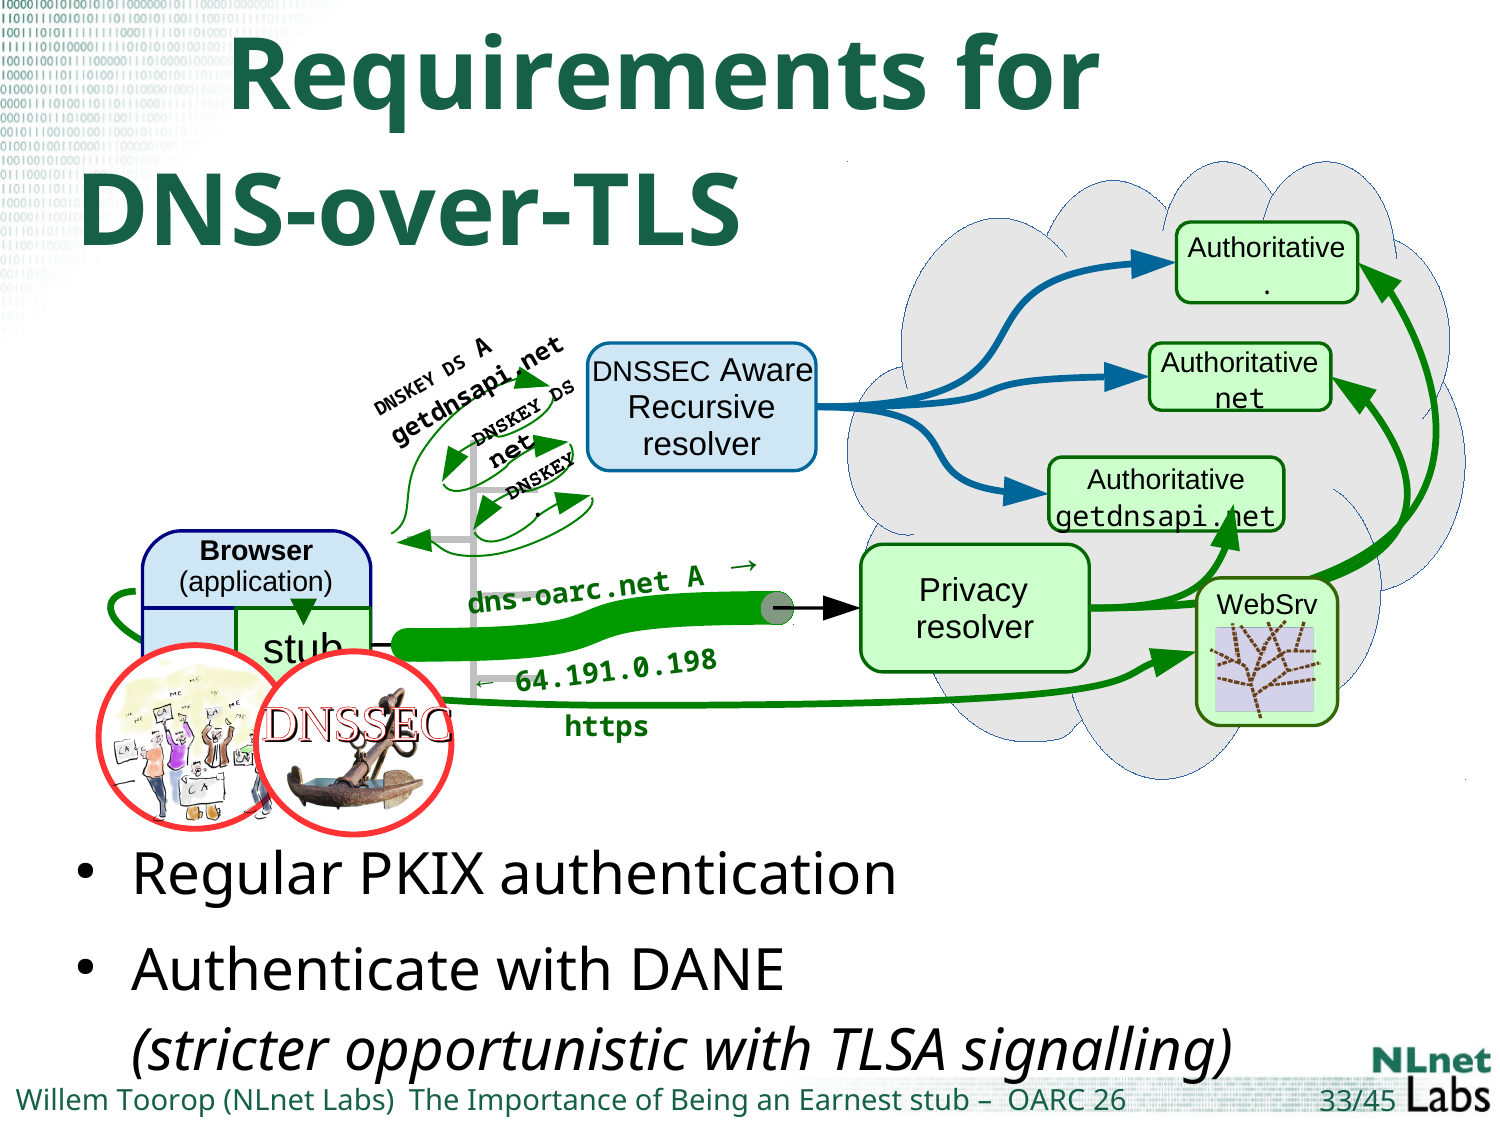

# Requirements for DNS-over-TLS
Authoritative
.
DNSKEY DS A
getdnsapi.net
Authoritative
 Aware
DNSSEC
net
Recursive
resolver
Authoritative
getdnsapi.net
Browser
→
(application)
dns-oarc.net A
Privacy
WebSrv
resolver
stub
64.191.0.198
DNSSEC
←
https
OS
Regular PKIX authentication
Authenticate with DANE
(stricter opportunistic with TLSA signalling)